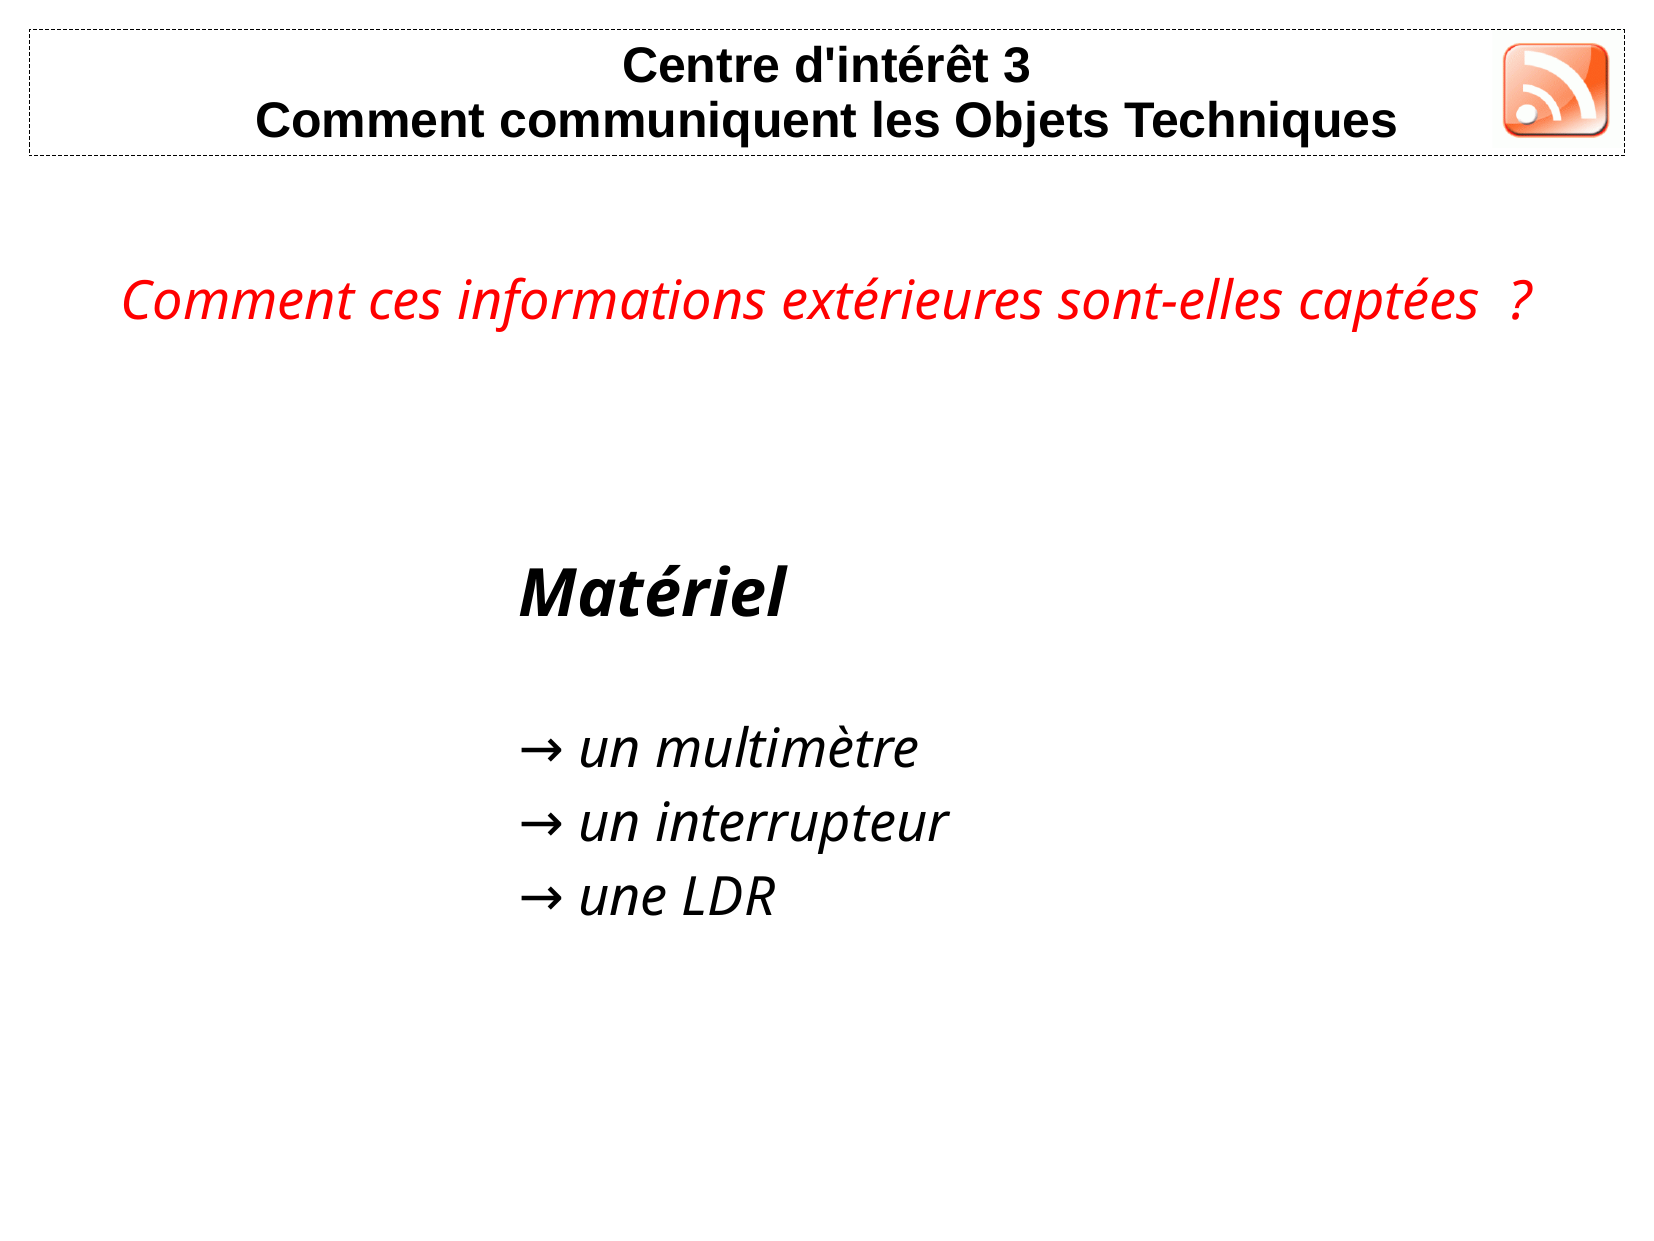

Centre d'intérêt 3
Comment communiquent les Objets Techniques
Comment ces informations extérieures sont-elles captées ?
Matériel
→ un multimètre
→ un interrupteur
→ une LDR